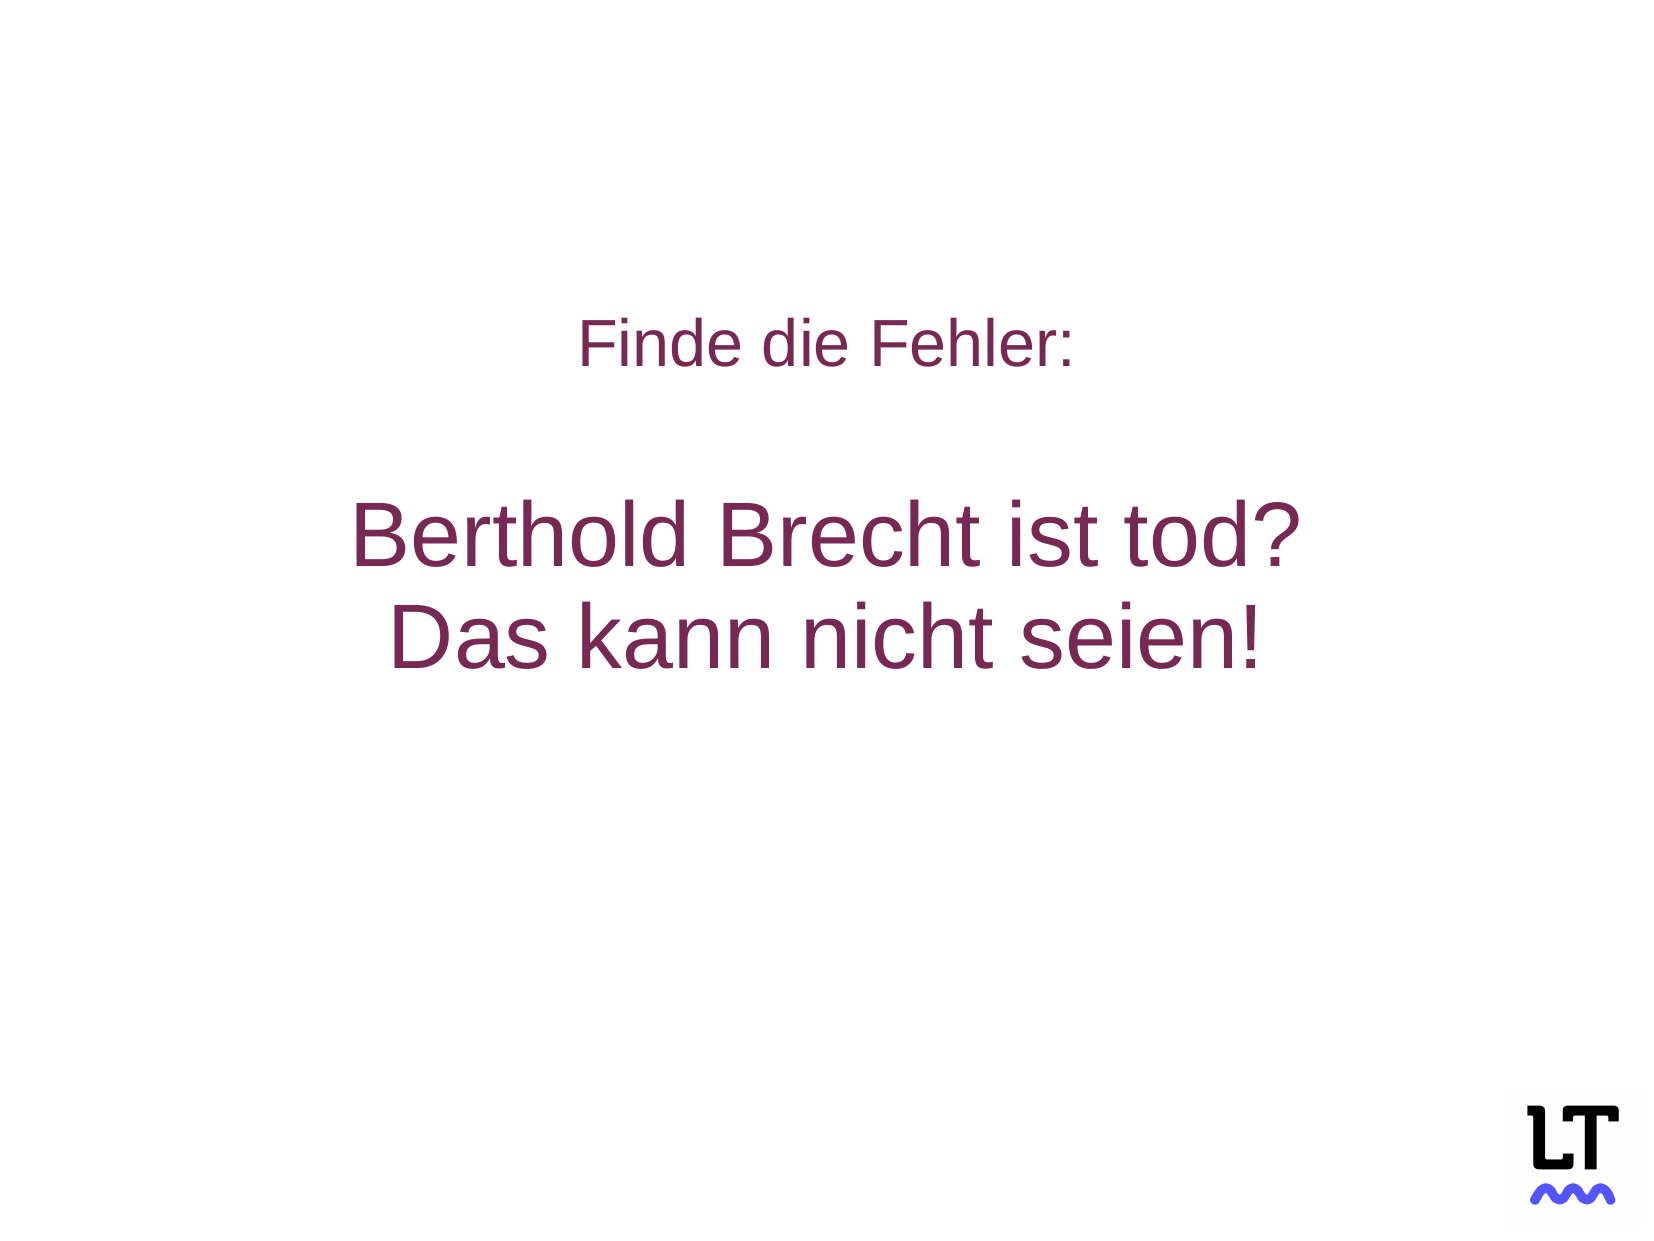

# Finde die Fehler: Berthold Brecht ist tod? Das kann nicht seien!